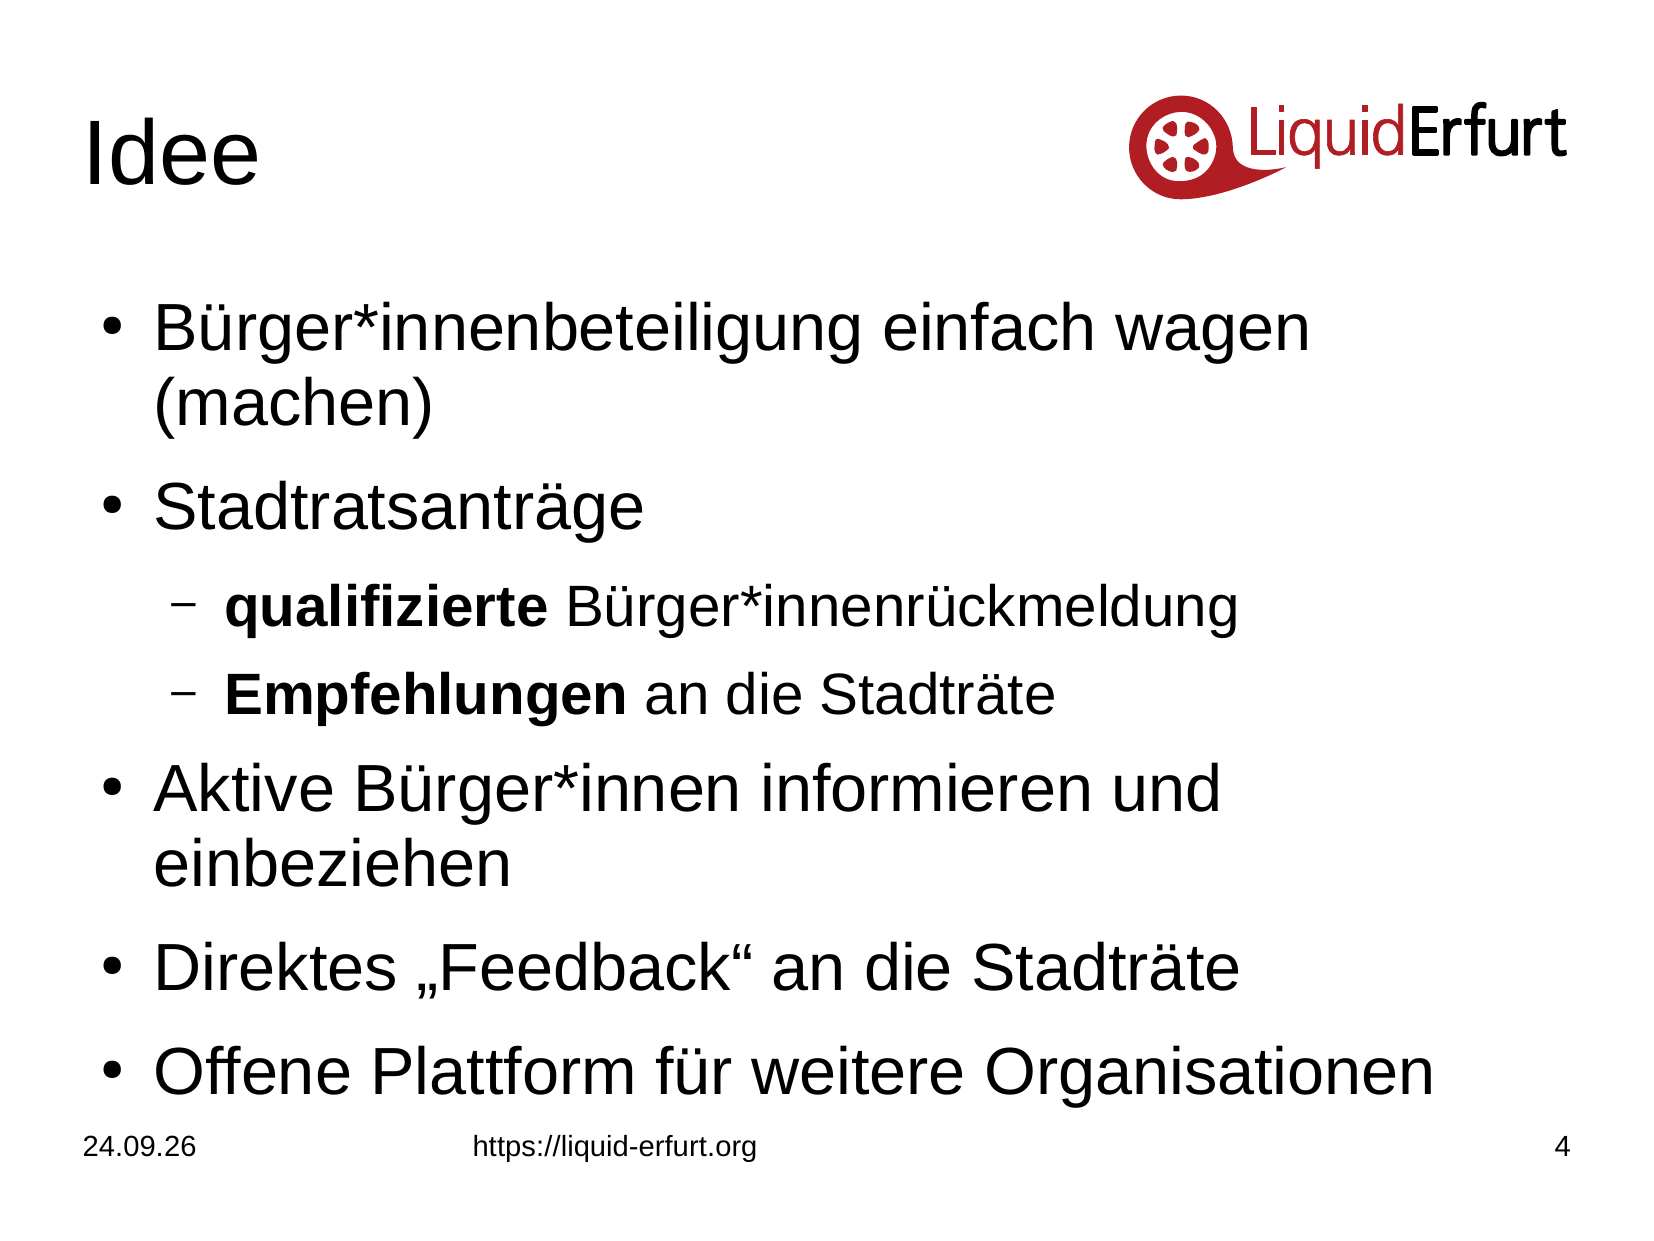

# Idee
Bürger*innenbeteiligung einfach wagen (machen)
Stadtratsanträge
qualifizierte Bürger*innenrückmeldung
Empfehlungen an die Stadträte
Aktive Bürger*innen informieren und einbeziehen
Direktes „Feedback“ an die Stadträte
Offene Plattform für weitere Organisationen
https://liquid-erfurt.org
4